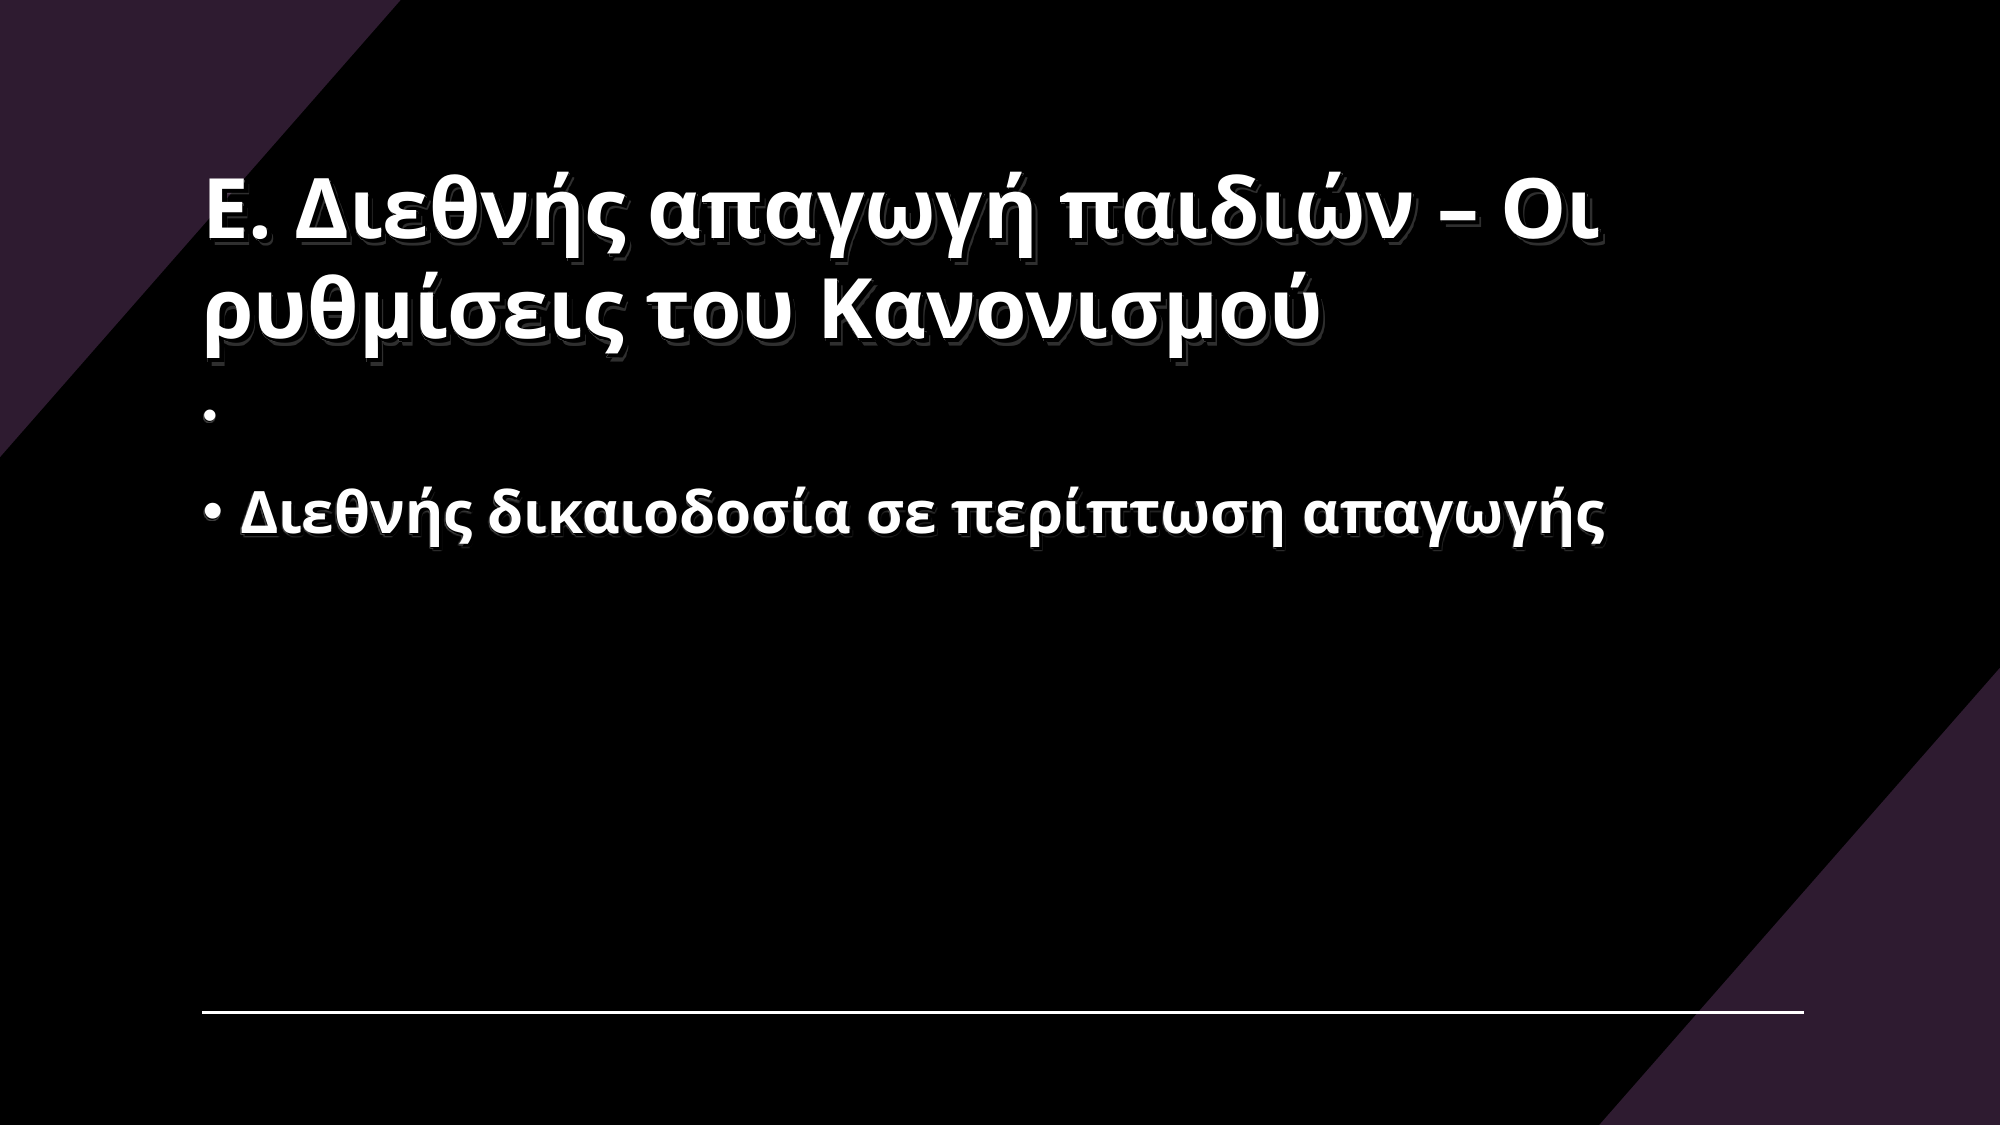

# Ε. Διεθνής απαγωγή παιδιών – Οι ρυθμίσεις του Κανονισμού
Διεθνής δικαιοδοσία σε περίπτωση απαγωγής